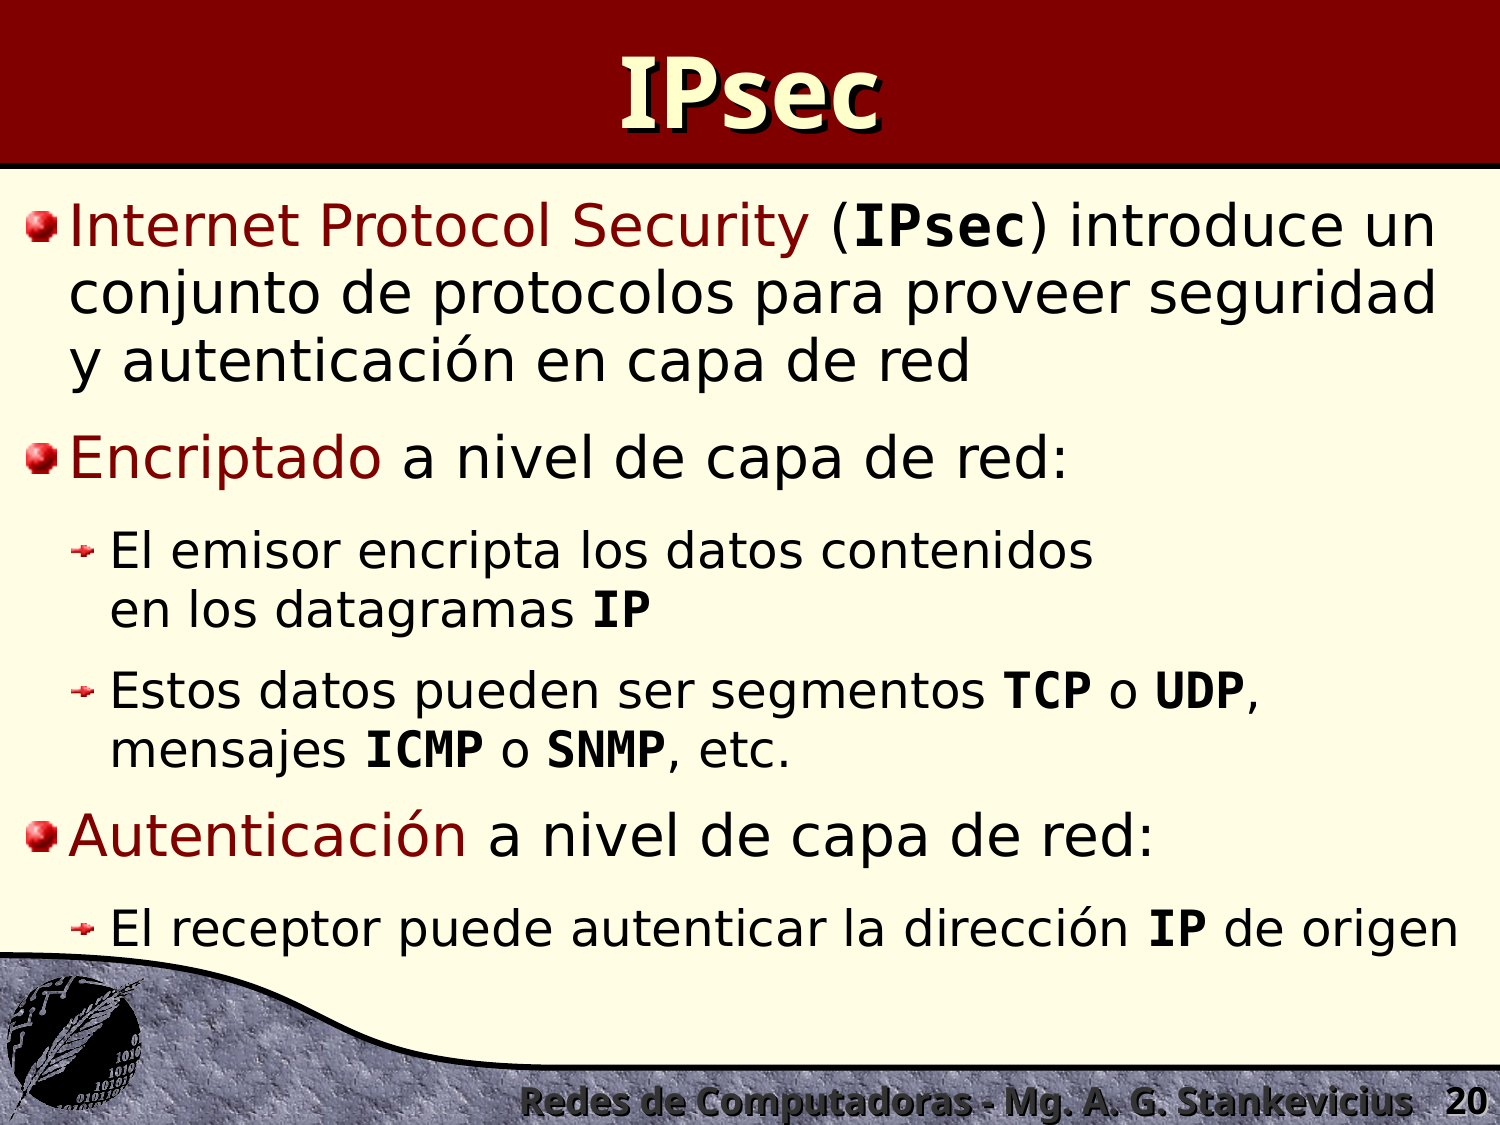

# IPsec
Internet Protocol Security (IPsec) introduce un conjunto de protocolos para proveer seguridad y autenticación en capa de red
Encriptado a nivel de capa de red:
El emisor encripta los datos contenidos
en los datagramas IP
Estos datos pueden ser segmentos TCP o UDP, mensajes ICMP o SNMP, etc.
Autenticación a nivel de capa de red:
El receptor puede autenticar la dirección IP de origen
20